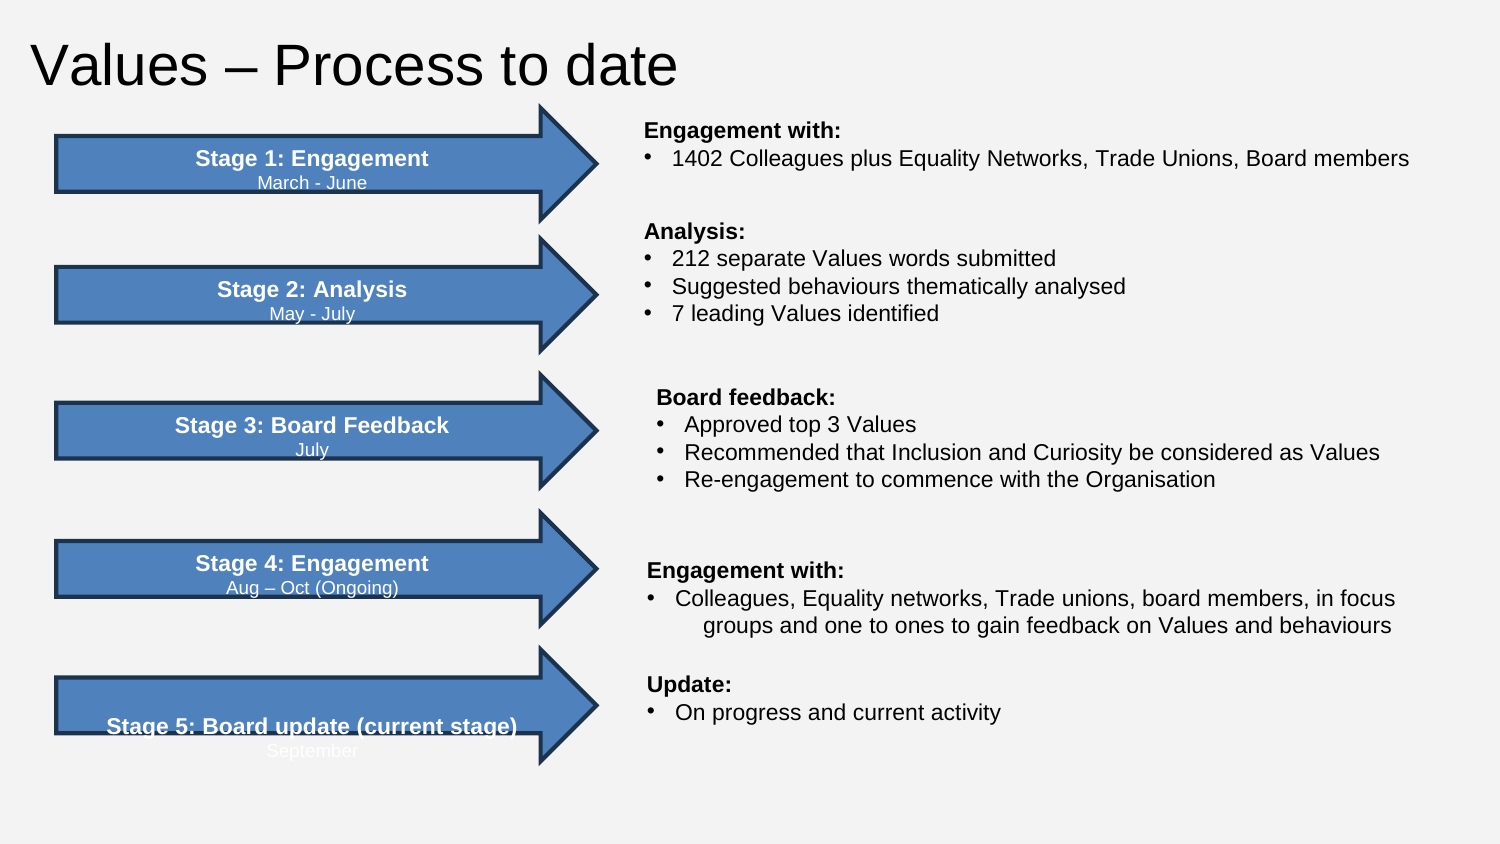

Values – Process to date
Stage 1: Engagement
March - June
Engagement with:
1402 Colleagues plus Equality Networks, Trade Unions, Board members
Analysis:
212 separate Values words submitted
Suggested behaviours thematically analysed
7 leading Values identified
Stage 2: Analysis
May - July
Stage 3: Board Feedback
July
Board feedback:
Approved top 3 Values
Recommended that Inclusion and Curiosity be considered as Values
Re-engagement to commence with the Organisation
Stage 4: Engagement
Aug – Oct (Ongoing)
Engagement with:
Colleagues, Equality networks, Trade unions, board members, in focus groups and one to ones to gain feedback on Values and behaviours
Update:
On progress and current activity
Stage 5: Board update (current stage)
September